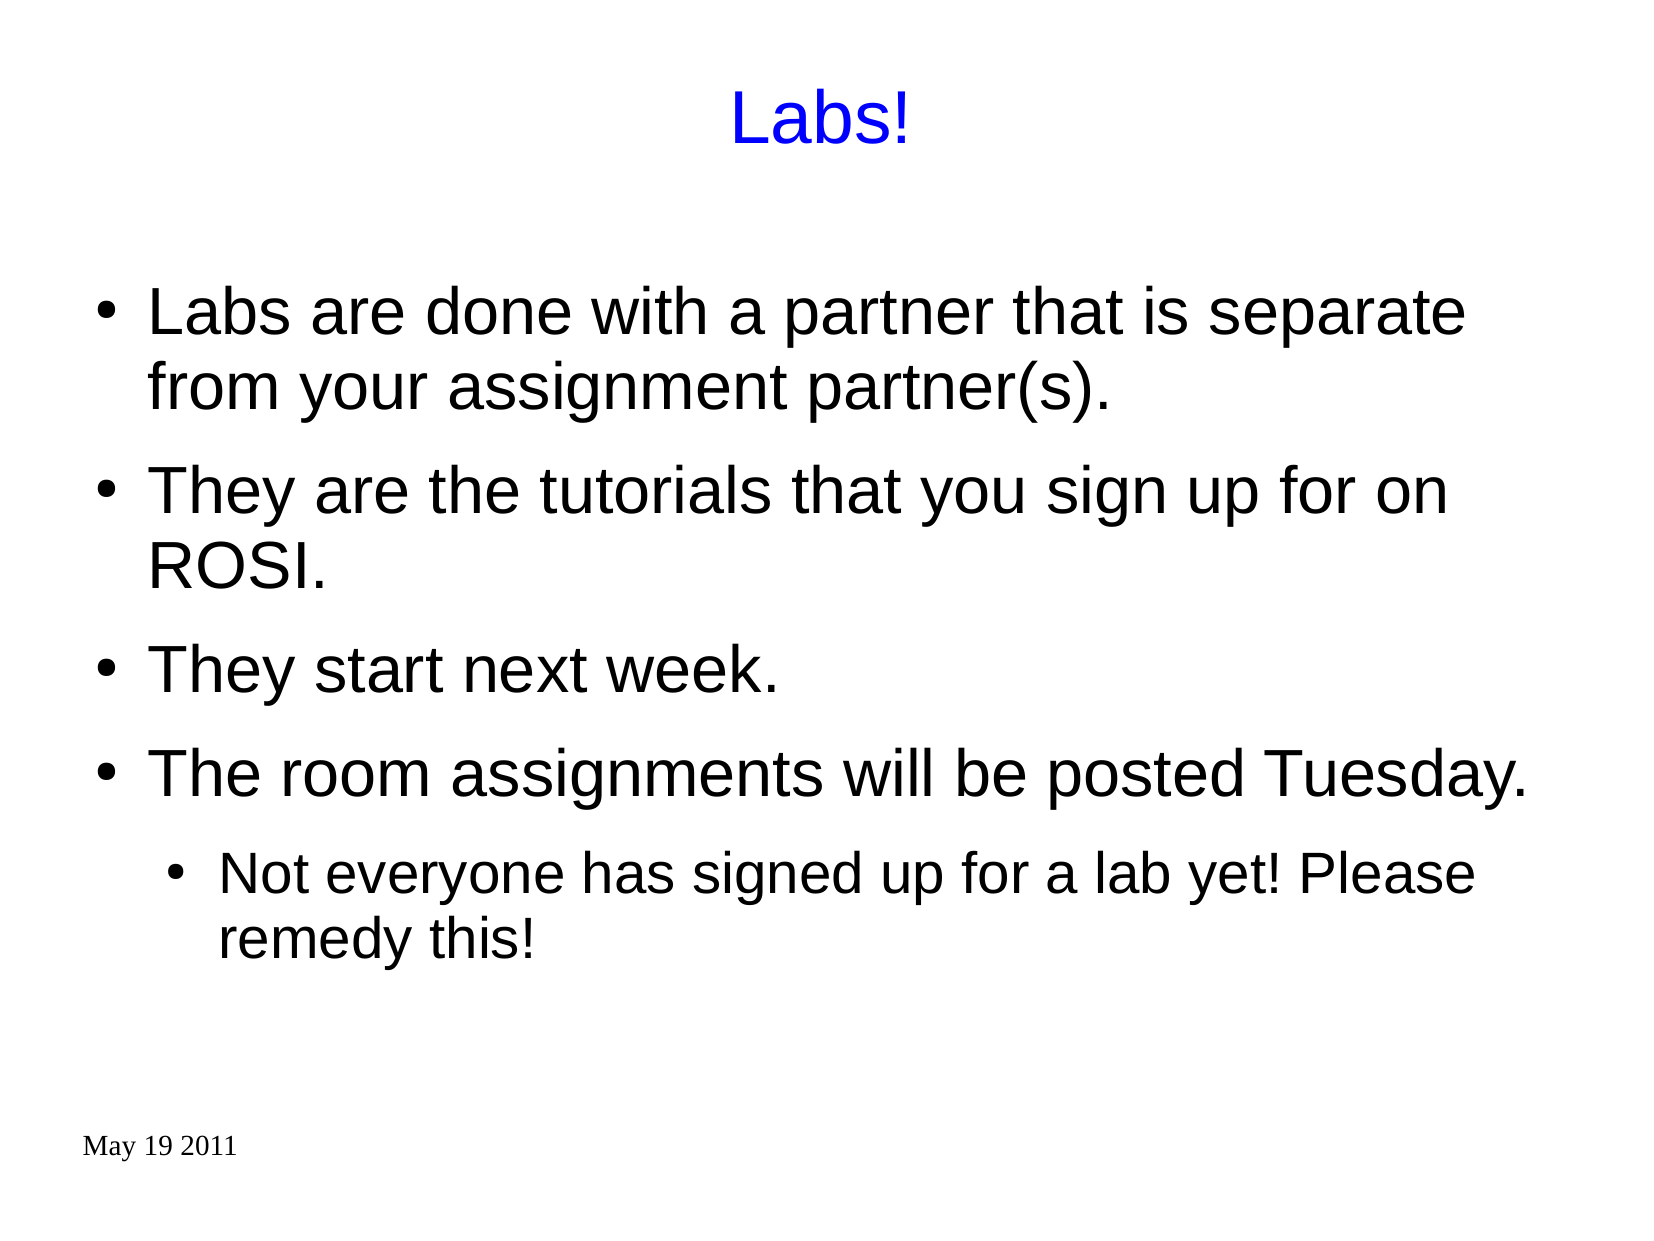

# Labs!
Labs are done with a partner that is separate from your assignment partner(s).
They are the tutorials that you sign up for on ROSI.
They start next week.
The room assignments will be posted Tuesday.
Not everyone has signed up for a lab yet! Please remedy this!
May 19 2011